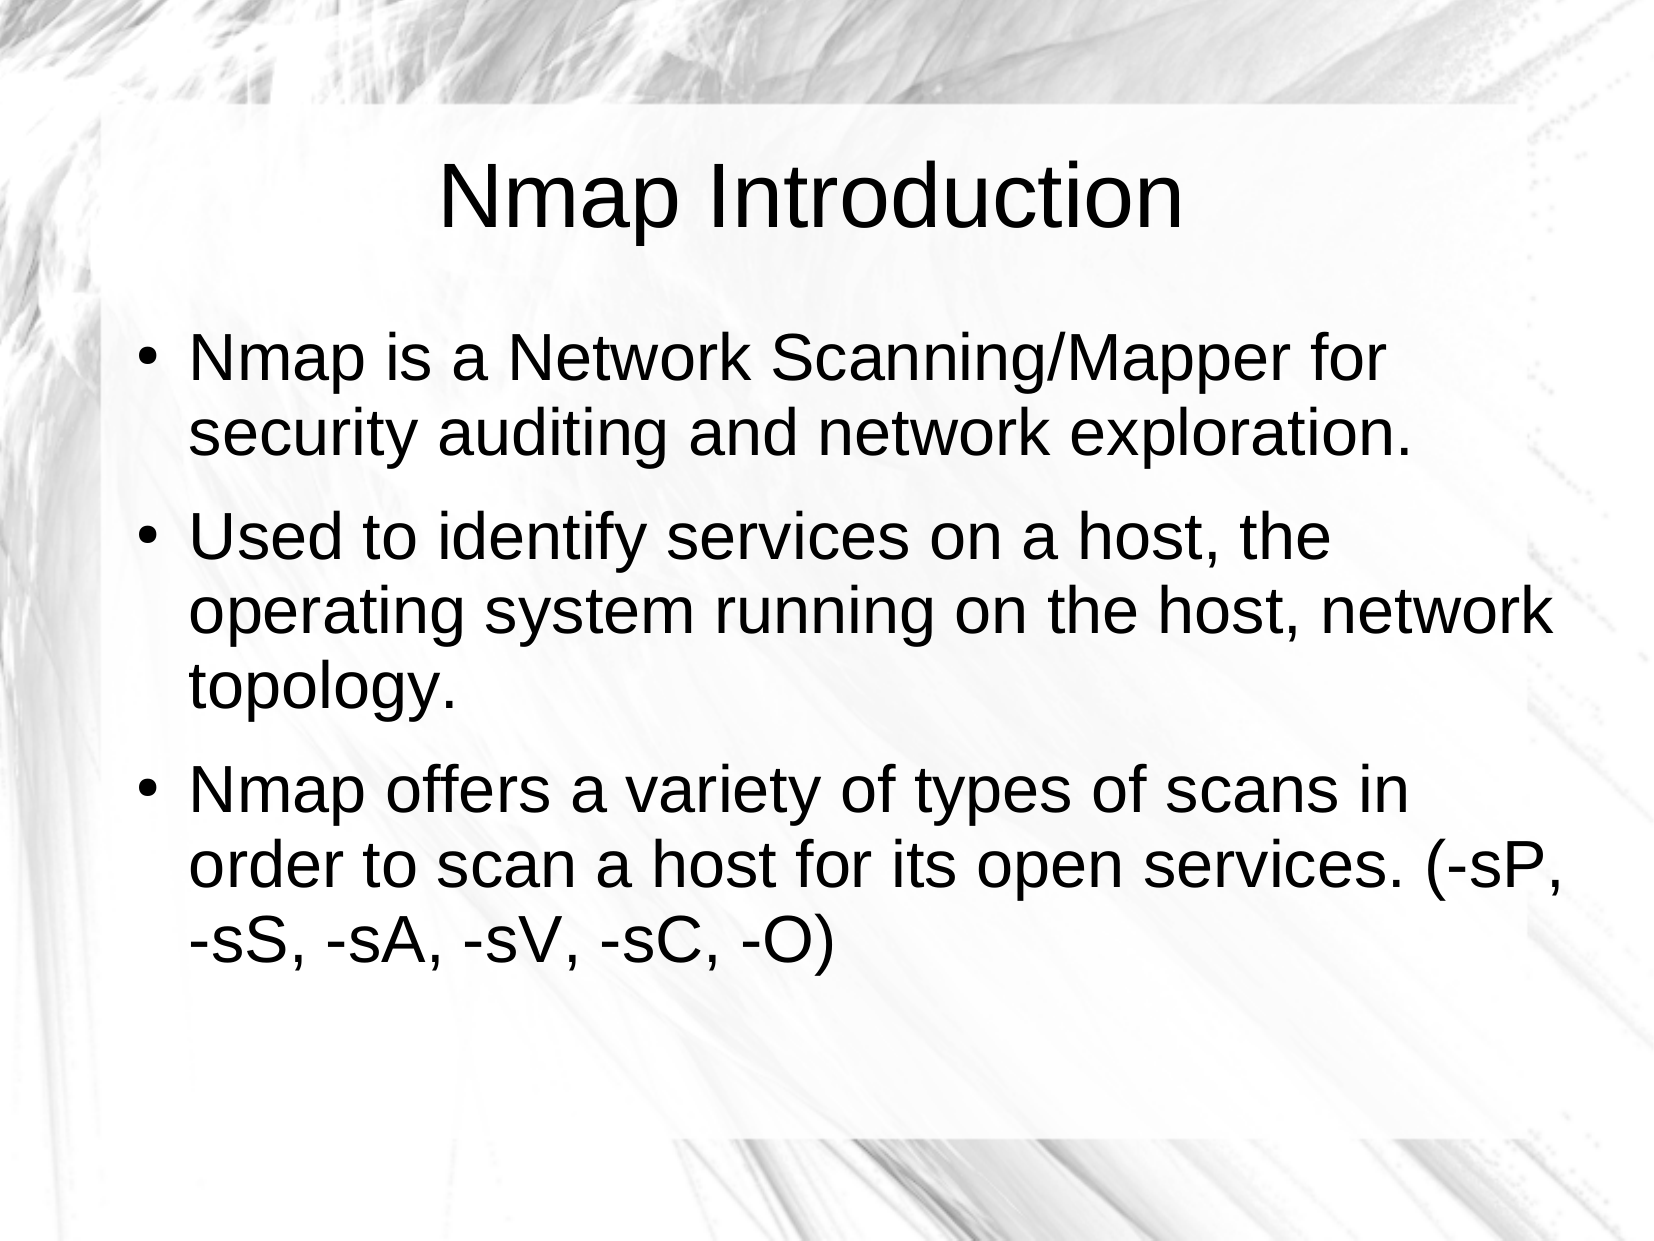

# Nmap Introduction
Nmap is a Network Scanning/Mapper for security auditing and network exploration.
Used to identify services on a host, the operating system running on the host, network topology.
Nmap offers a variety of types of scans in order to scan a host for its open services. (-sP, -sS, -sA, -sV, -sC, -O)